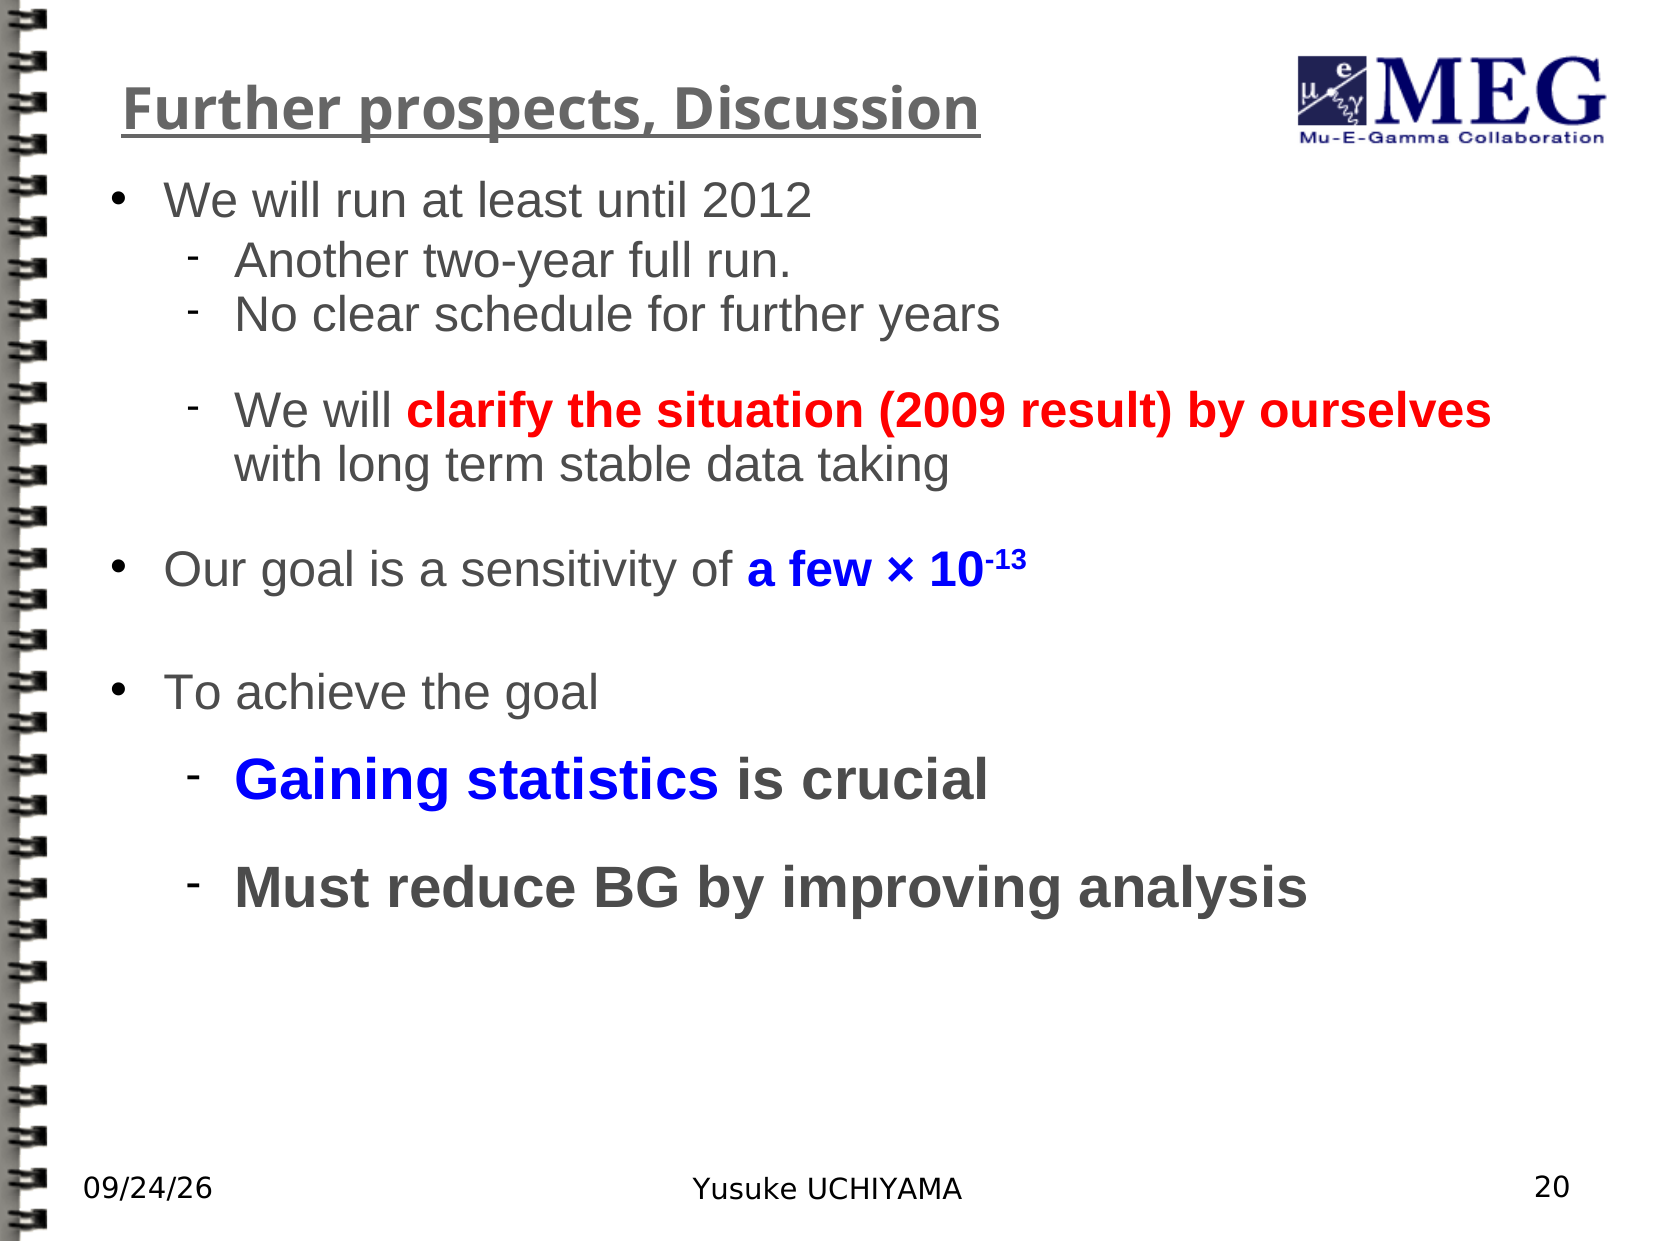

# Further prospects, Discussion
We will run at least until 2012
Another two-year full run.
No clear schedule for further years
We will clarify the situation (2009 result) by ourselves with long term stable data taking
Our goal is a sensitivity of a few × 10-13
To achieve the goal
Gaining statistics is crucial
Must reduce BG by improving analysis
20
Yusuke UCHIYAMA